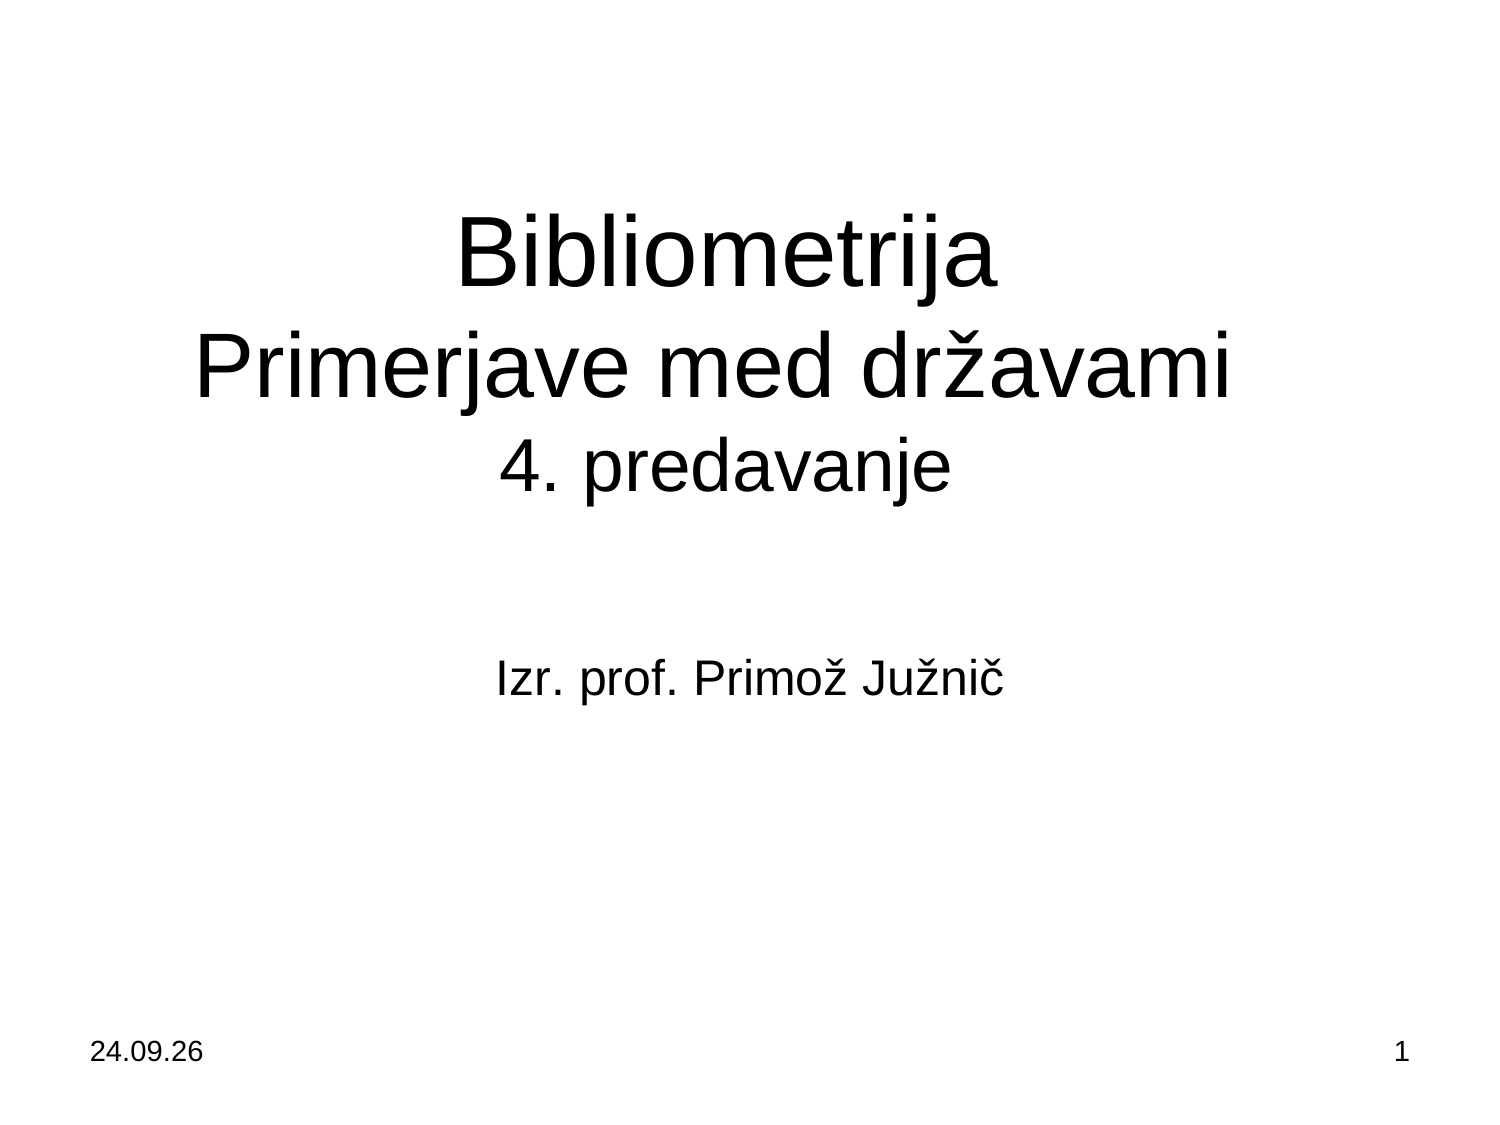

# Bibliometrija Primerjave med državami 4. predavanje
Izr. prof. Primož Južnič